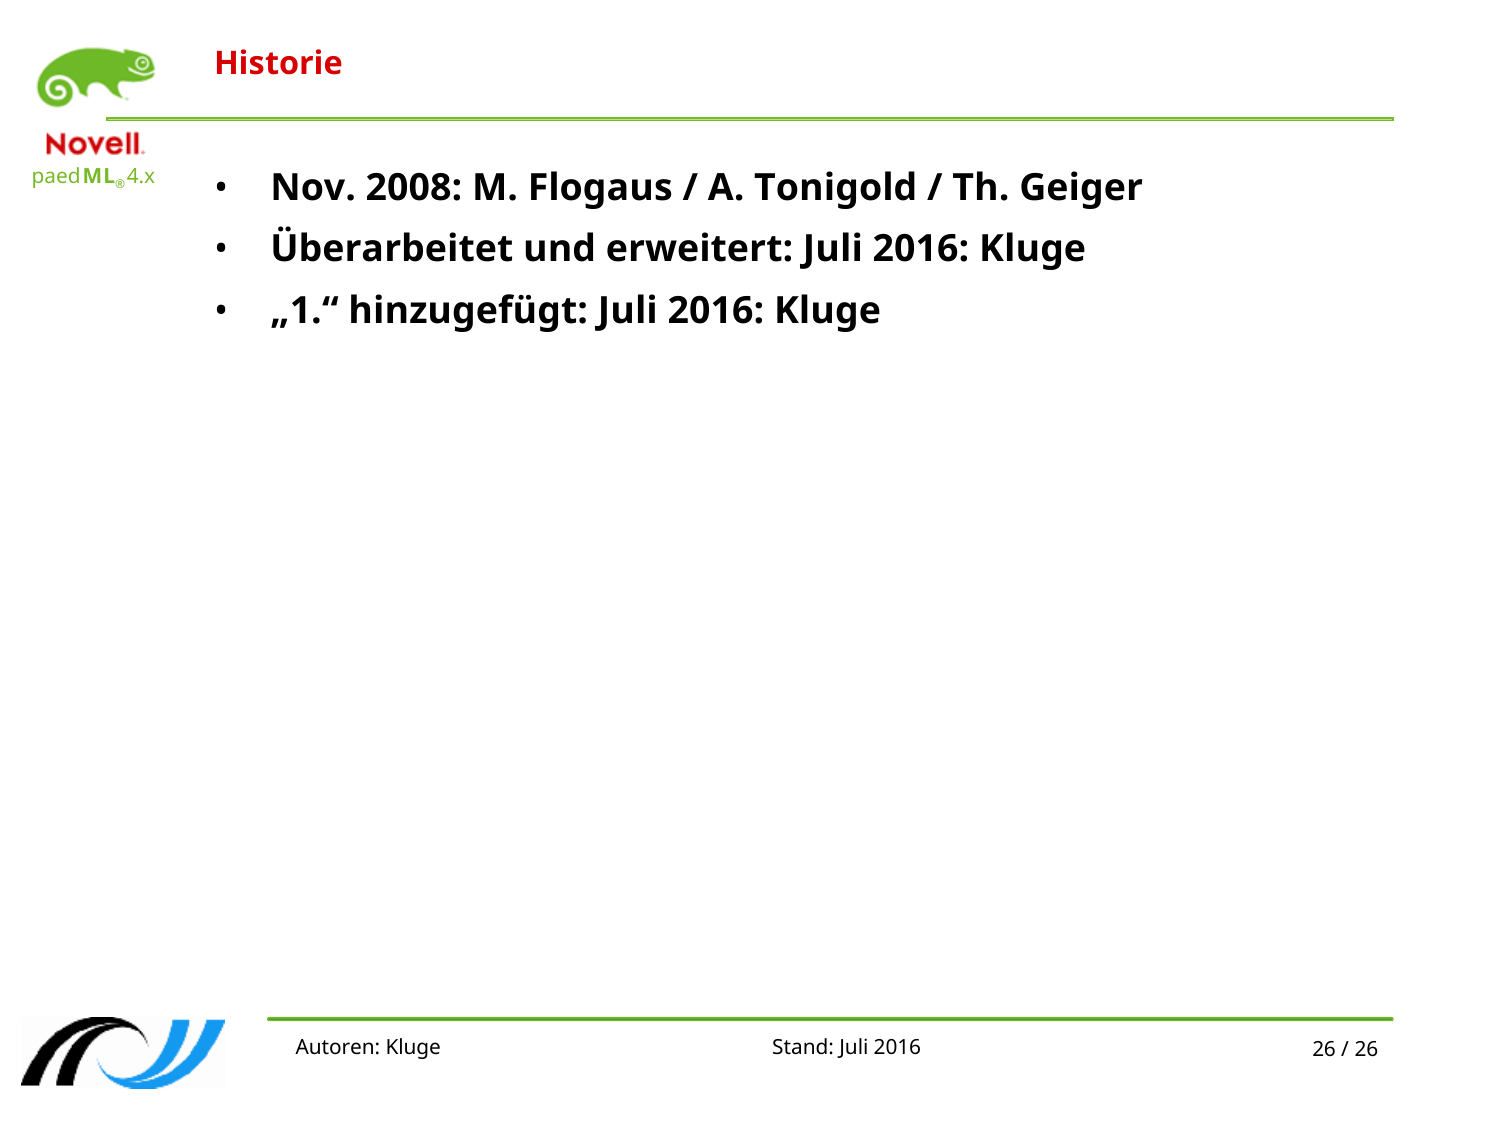

# Historie
Nov. 2008: M. Flogaus / A. Tonigold / Th. Geiger
Überarbeitet und erweitert: Juli 2016: Kluge
„1.“ hinzugefügt: Juli 2016: Kluge
Autoren: Kluge
Juli 2016
26